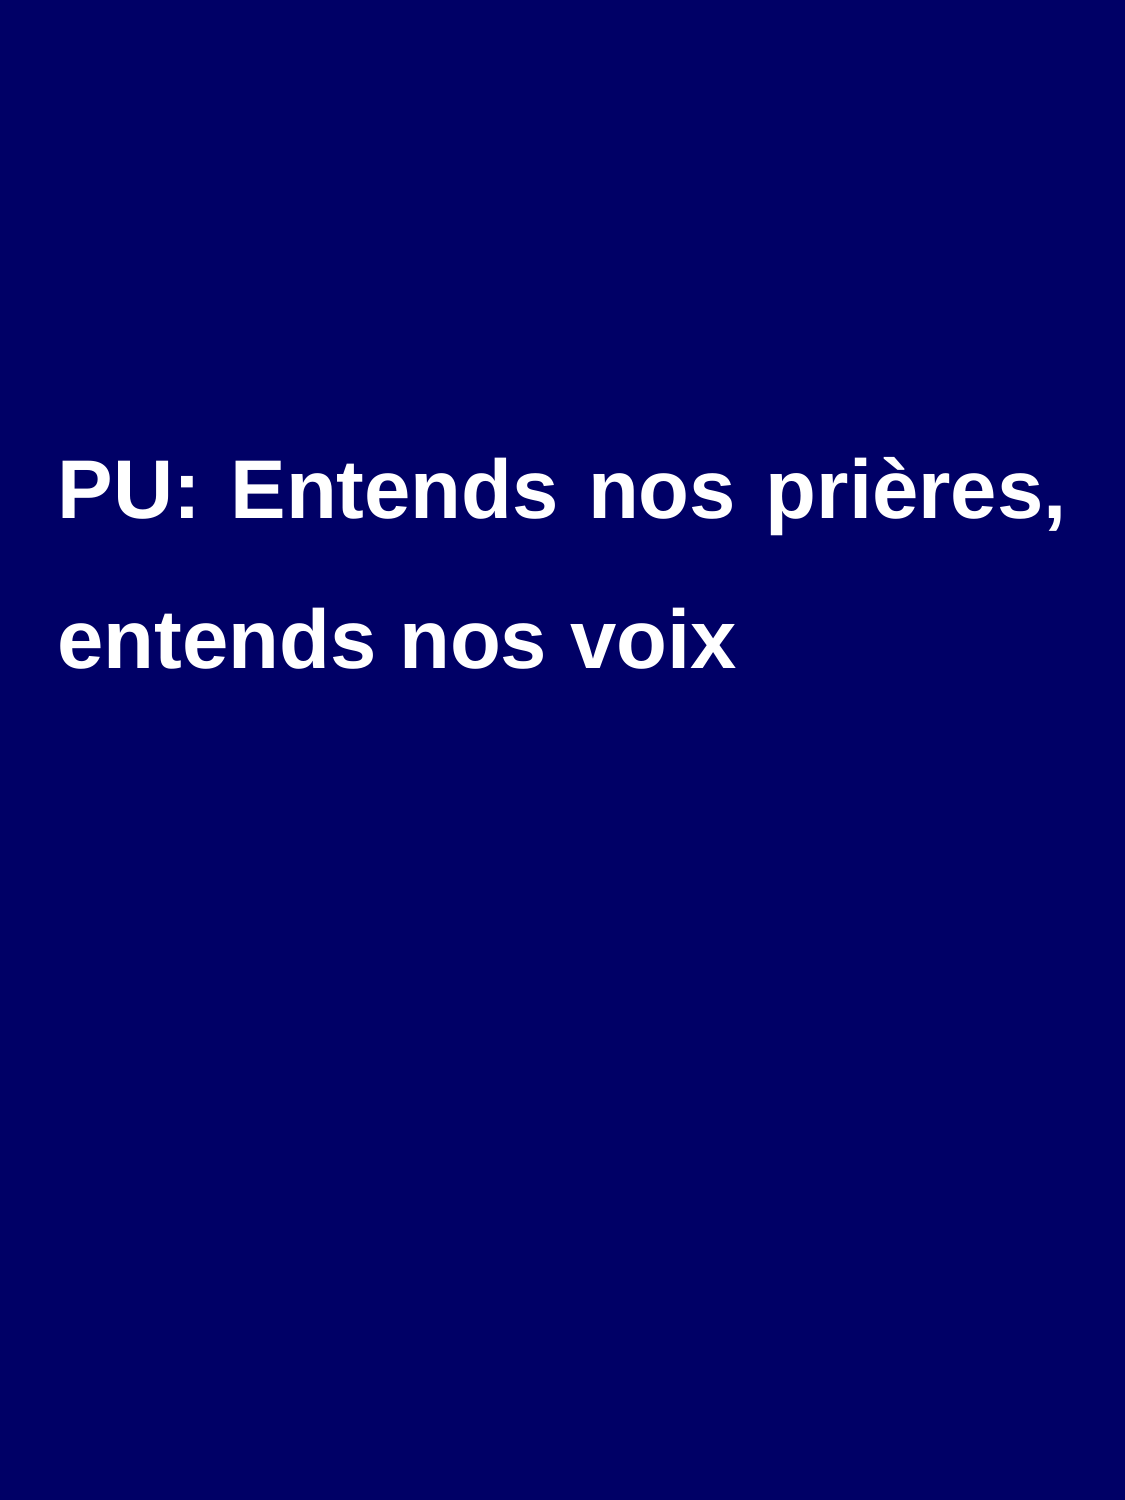

PU: Entends nos prières, entends nos voix